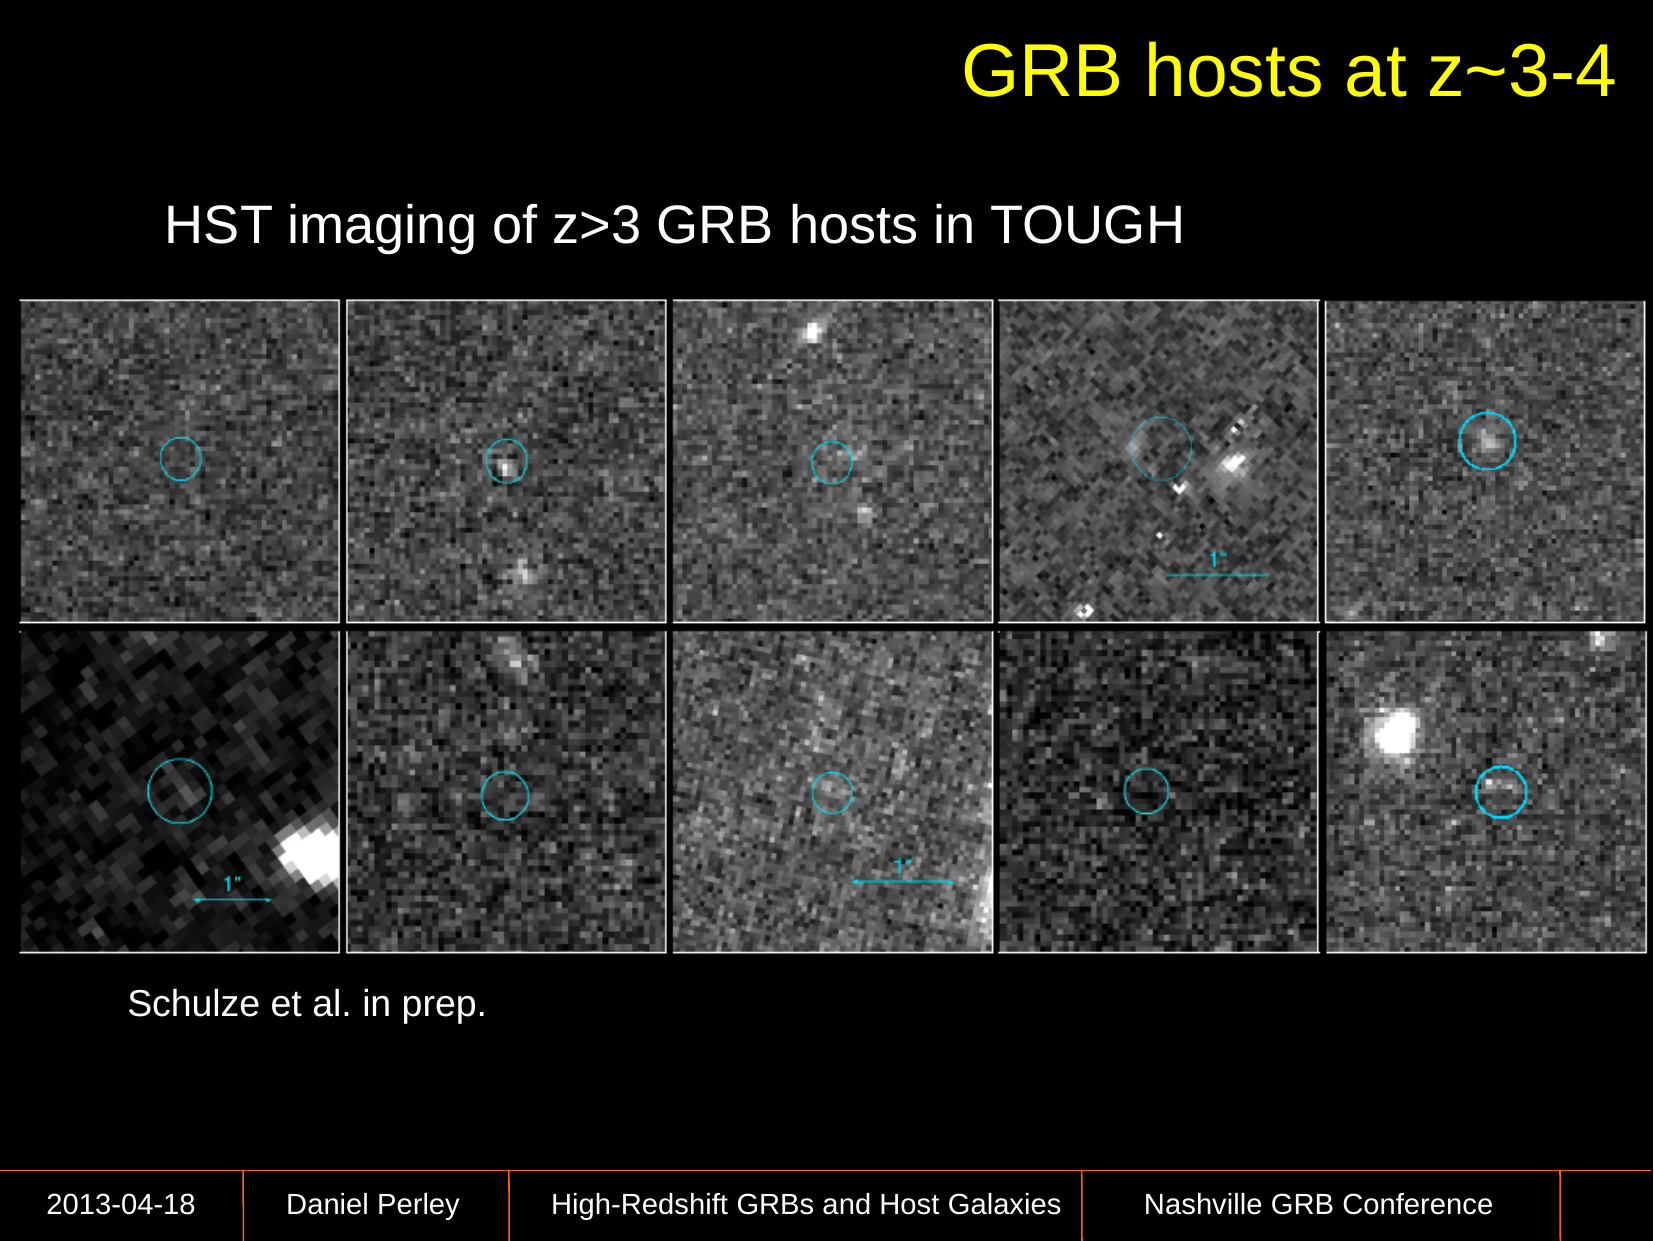

# GRB hosts at z~3-4
HST imaging of z>3 GRB hosts in TOUGH
Schulze et al. in prep.